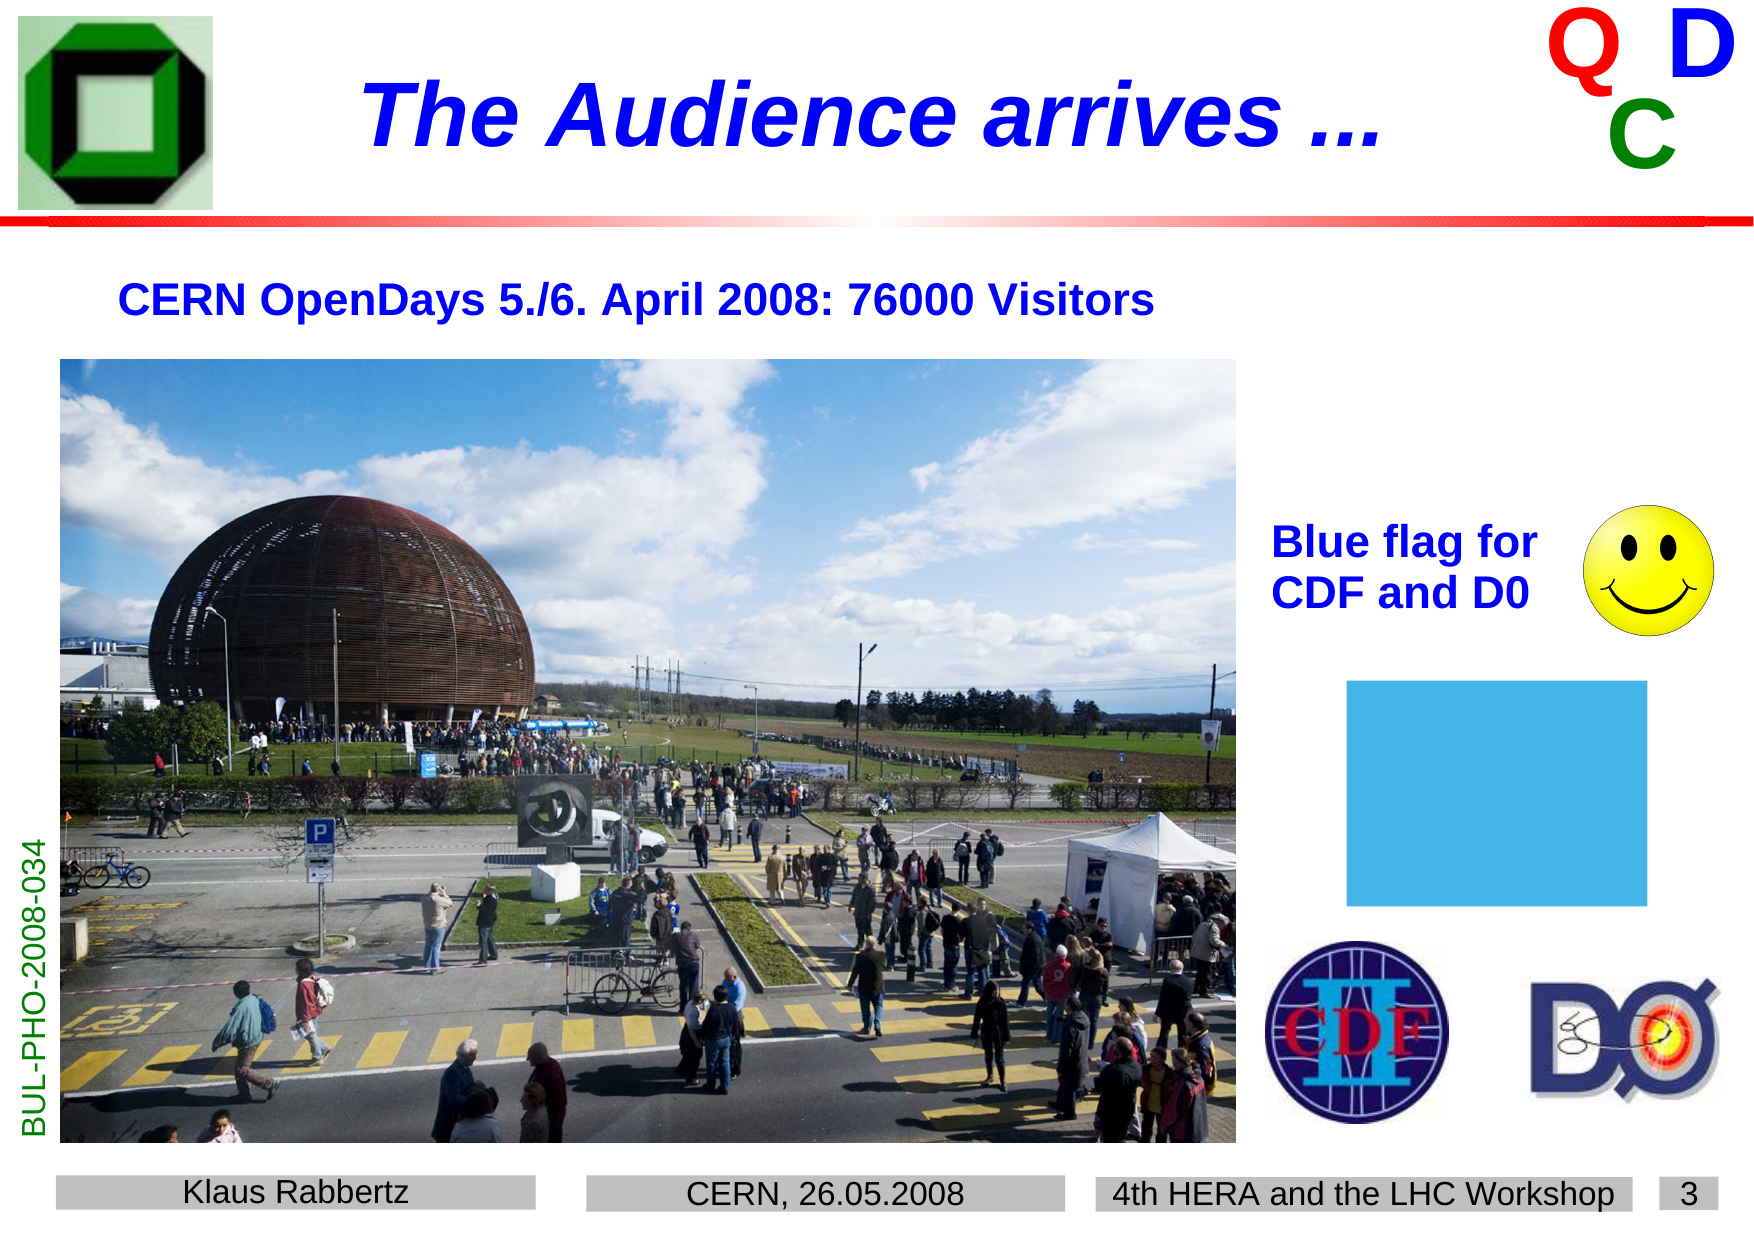

# The Audience arrives ...
CERN OpenDays 5./6. April 2008: 76000 Visitors
Blue flag for
CDF and D0
BUL-PHO-2008-034